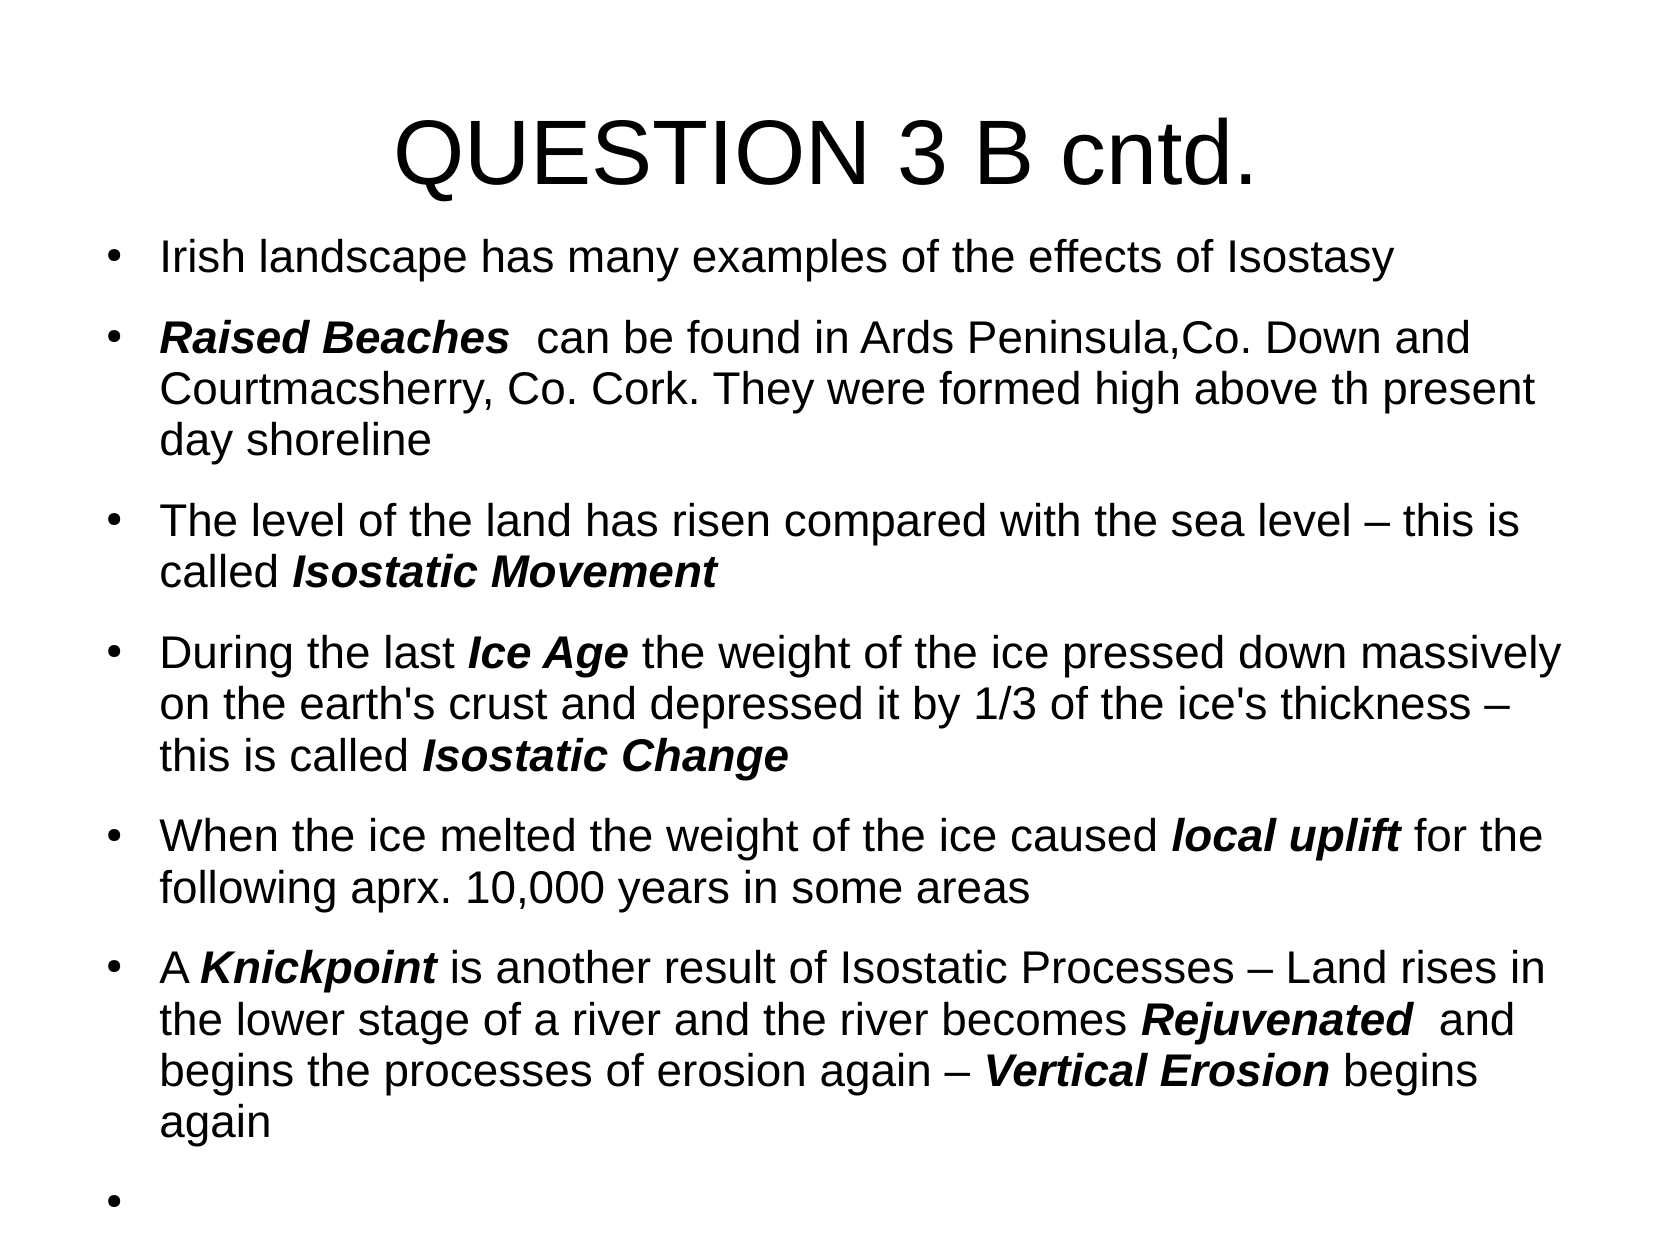

# QUESTION 3 B cntd.
Irish landscape has many examples of the effects of Isostasy
Raised Beaches can be found in Ards Peninsula,Co. Down and Courtmacsherry, Co. Cork. They were formed high above th present day shoreline
The level of the land has risen compared with the sea level – this is called Isostatic Movement
During the last Ice Age the weight of the ice pressed down massively on the earth's crust and depressed it by 1/3 of the ice's thickness – this is called Isostatic Change
When the ice melted the weight of the ice caused local uplift for the following aprx. 10,000 years in some areas
A Knickpoint is another result of Isostatic Processes – Land rises in the lower stage of a river and the river becomes Rejuvenated and begins the processes of erosion again – Vertical Erosion begins again